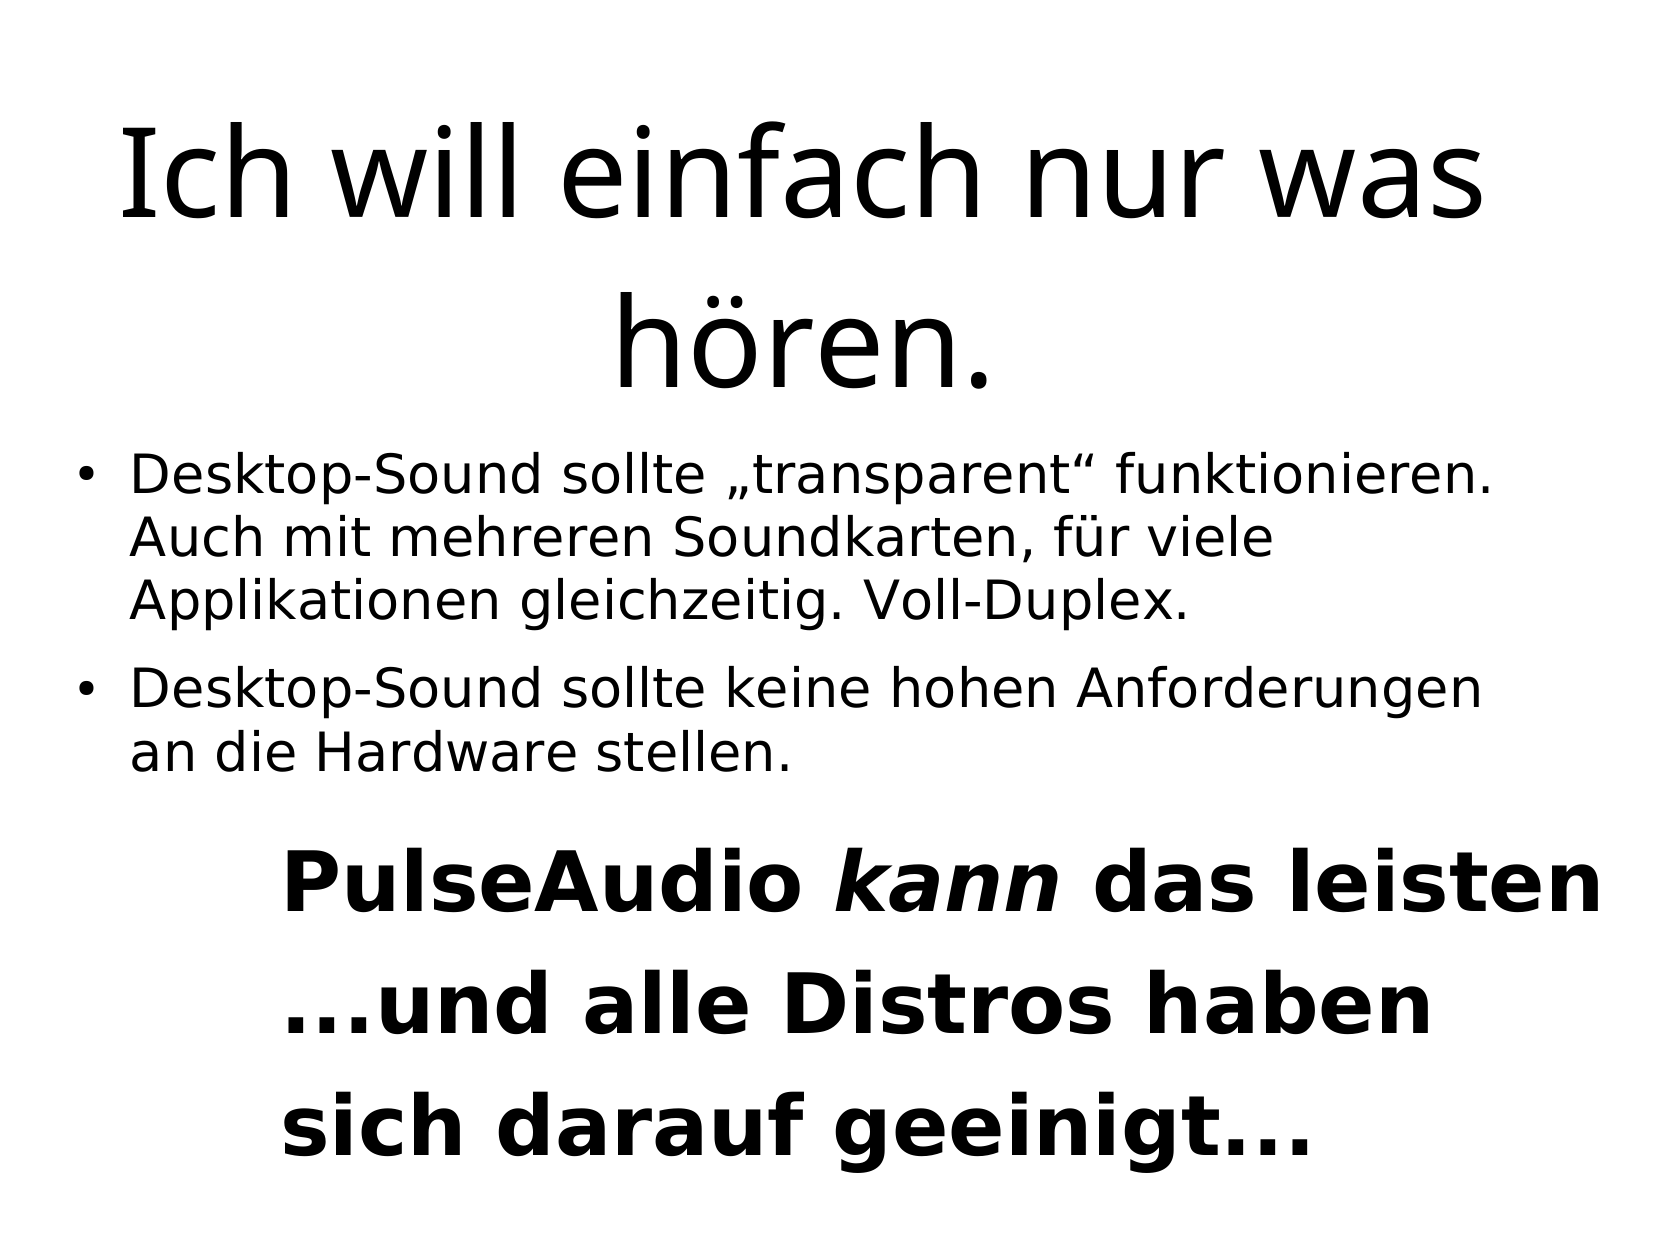

# Ich will einfach nur was hören.
Desktop-Sound sollte „transparent“ funktionieren. Auch mit mehreren Soundkarten, für viele Applikationen gleichzeitig. Voll-Duplex.
Desktop-Sound sollte keine hohen Anforderungen an die Hardware stellen.
PulseAudio kann das leisten
...und alle Distros haben
sich darauf geeinigt...